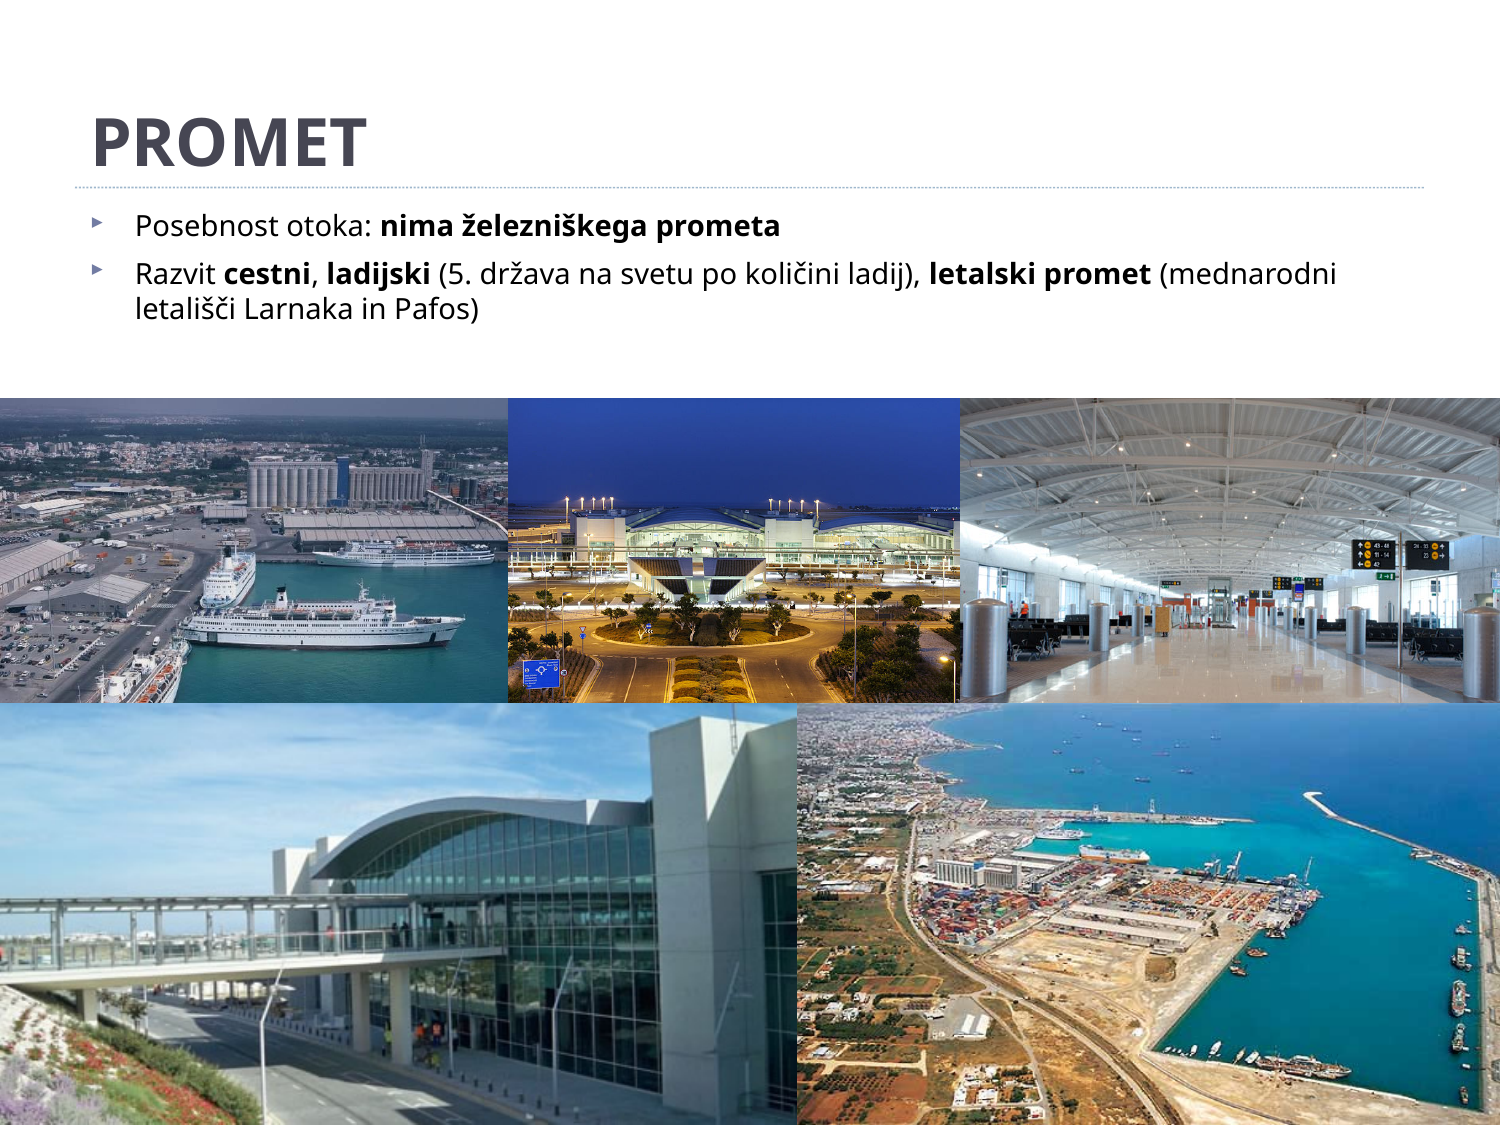

# PROMET
Posebnost otoka: nima železniškega prometa
Razvit cestni, ladijski (5. država na svetu po količini ladij), letalski promet (mednarodni letališči Larnaka in Pafos)